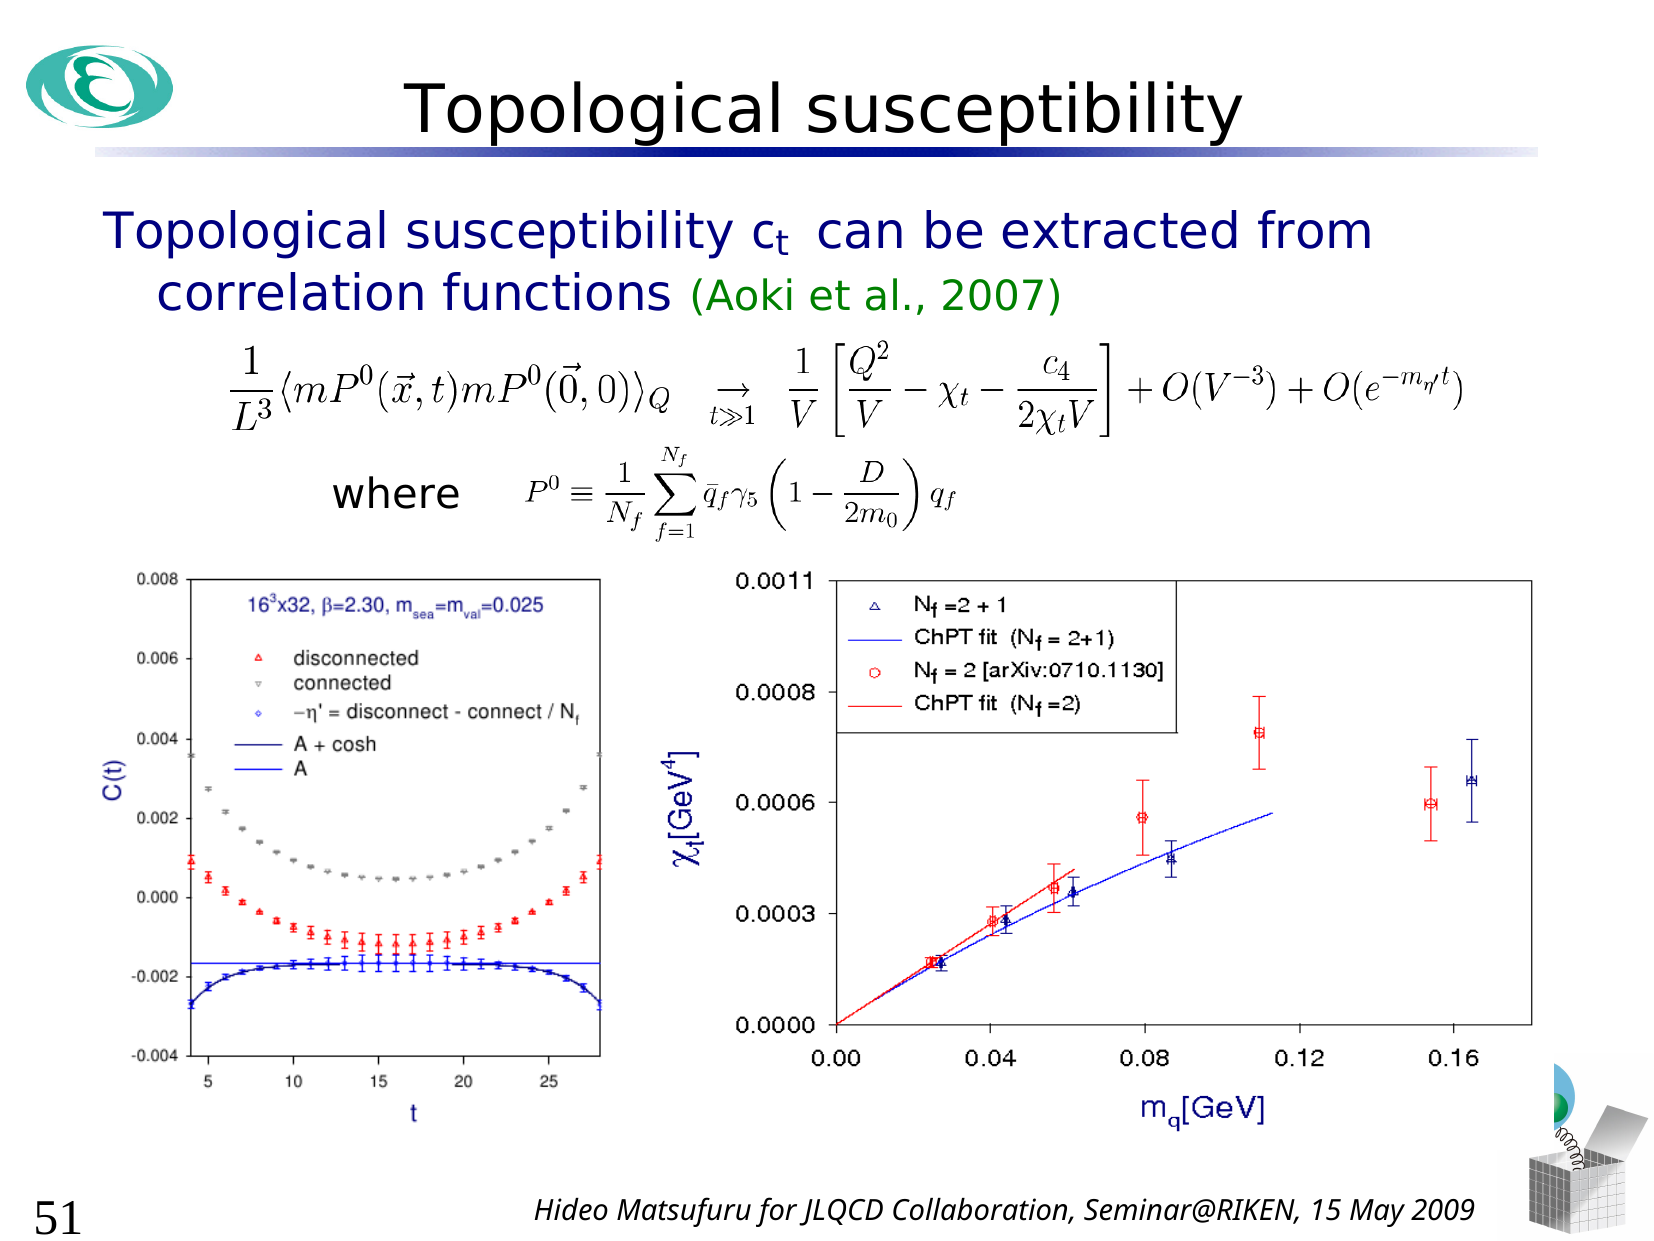

# Topological susceptibility
Topological susceptibility ct can be extracted from correlation functions (Aoki et al., 2007)
where